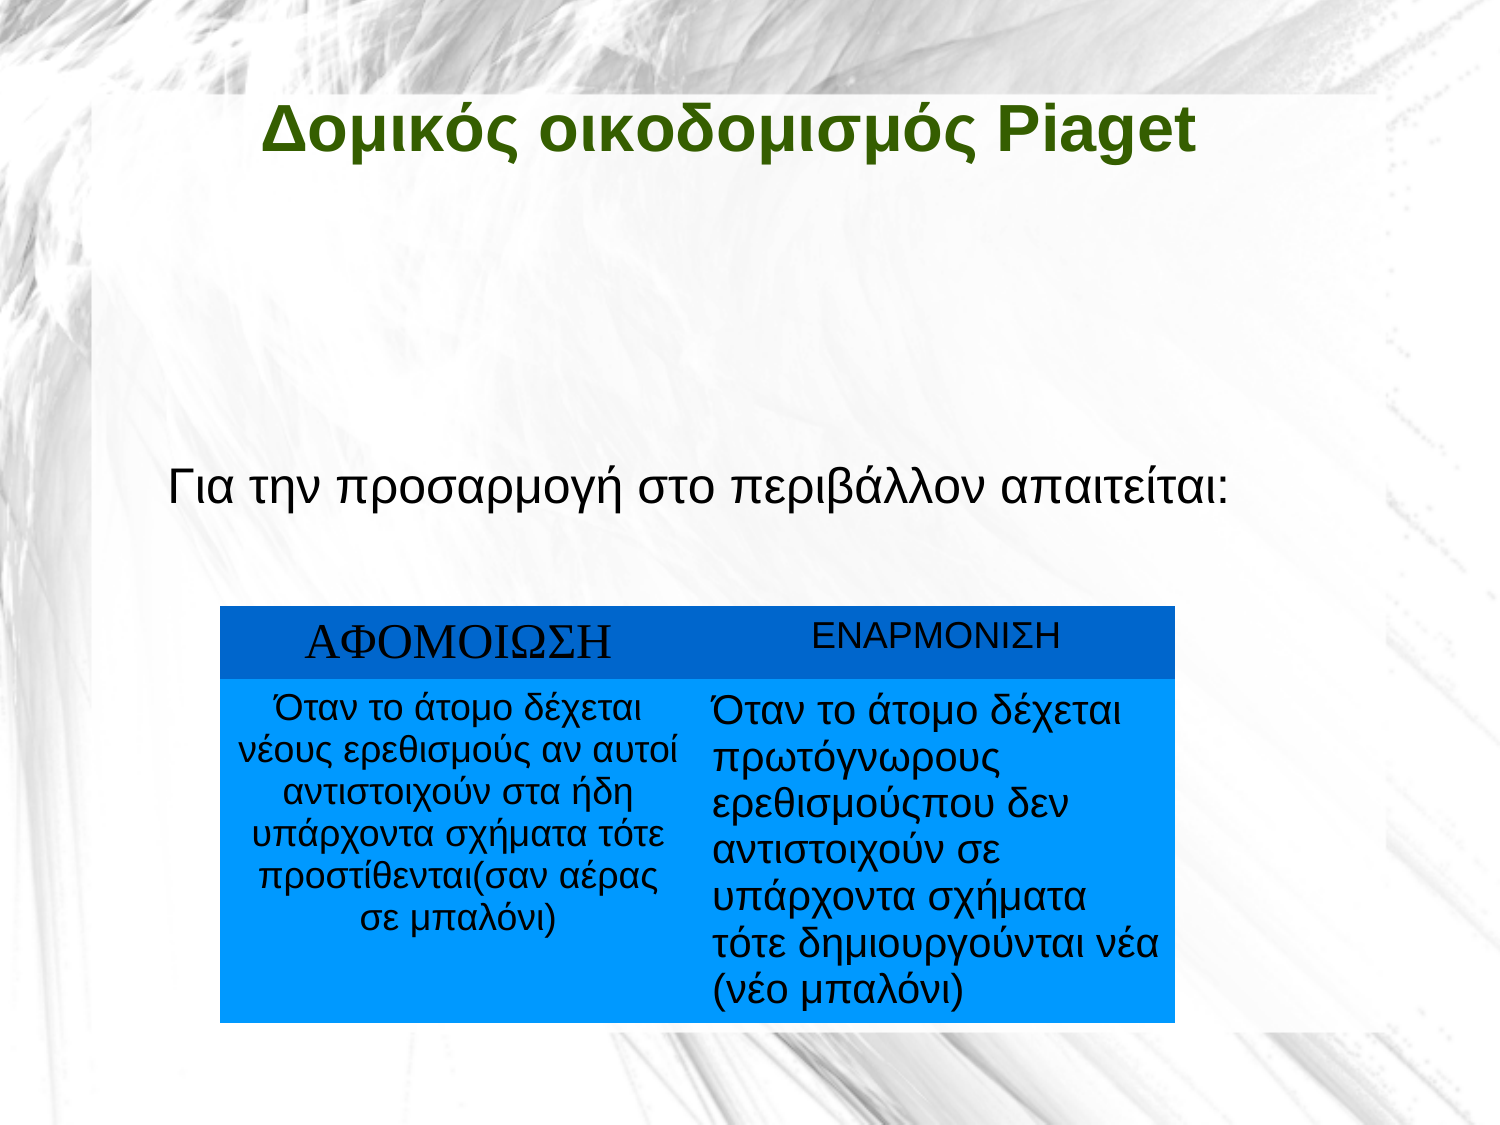

# Δομικός οικοδομισμός Piaget
Για την προσαρμογή στο περιβάλλον απαιτείται:
| ΑΦΟΜΟΙΩΣΗ | ΕΝΑΡΜΟΝΙΣΗ |
| --- | --- |
| Όταν το άτομο δέχεται νέους ερεθισμούς αν αυτοί αντιστοιχούν στα ήδη υπάρχοντα σχήματα τότε προστίθενται(σαν αέρας σε μπαλόνι) | Όταν το άτομο δέχεται πρωτόγνωρους ερεθισμούςπου δεν αντιστοιχούν σε υπάρχοντα σχήματα τότε δημιουργούνται νέα (νέο μπαλόνι) |